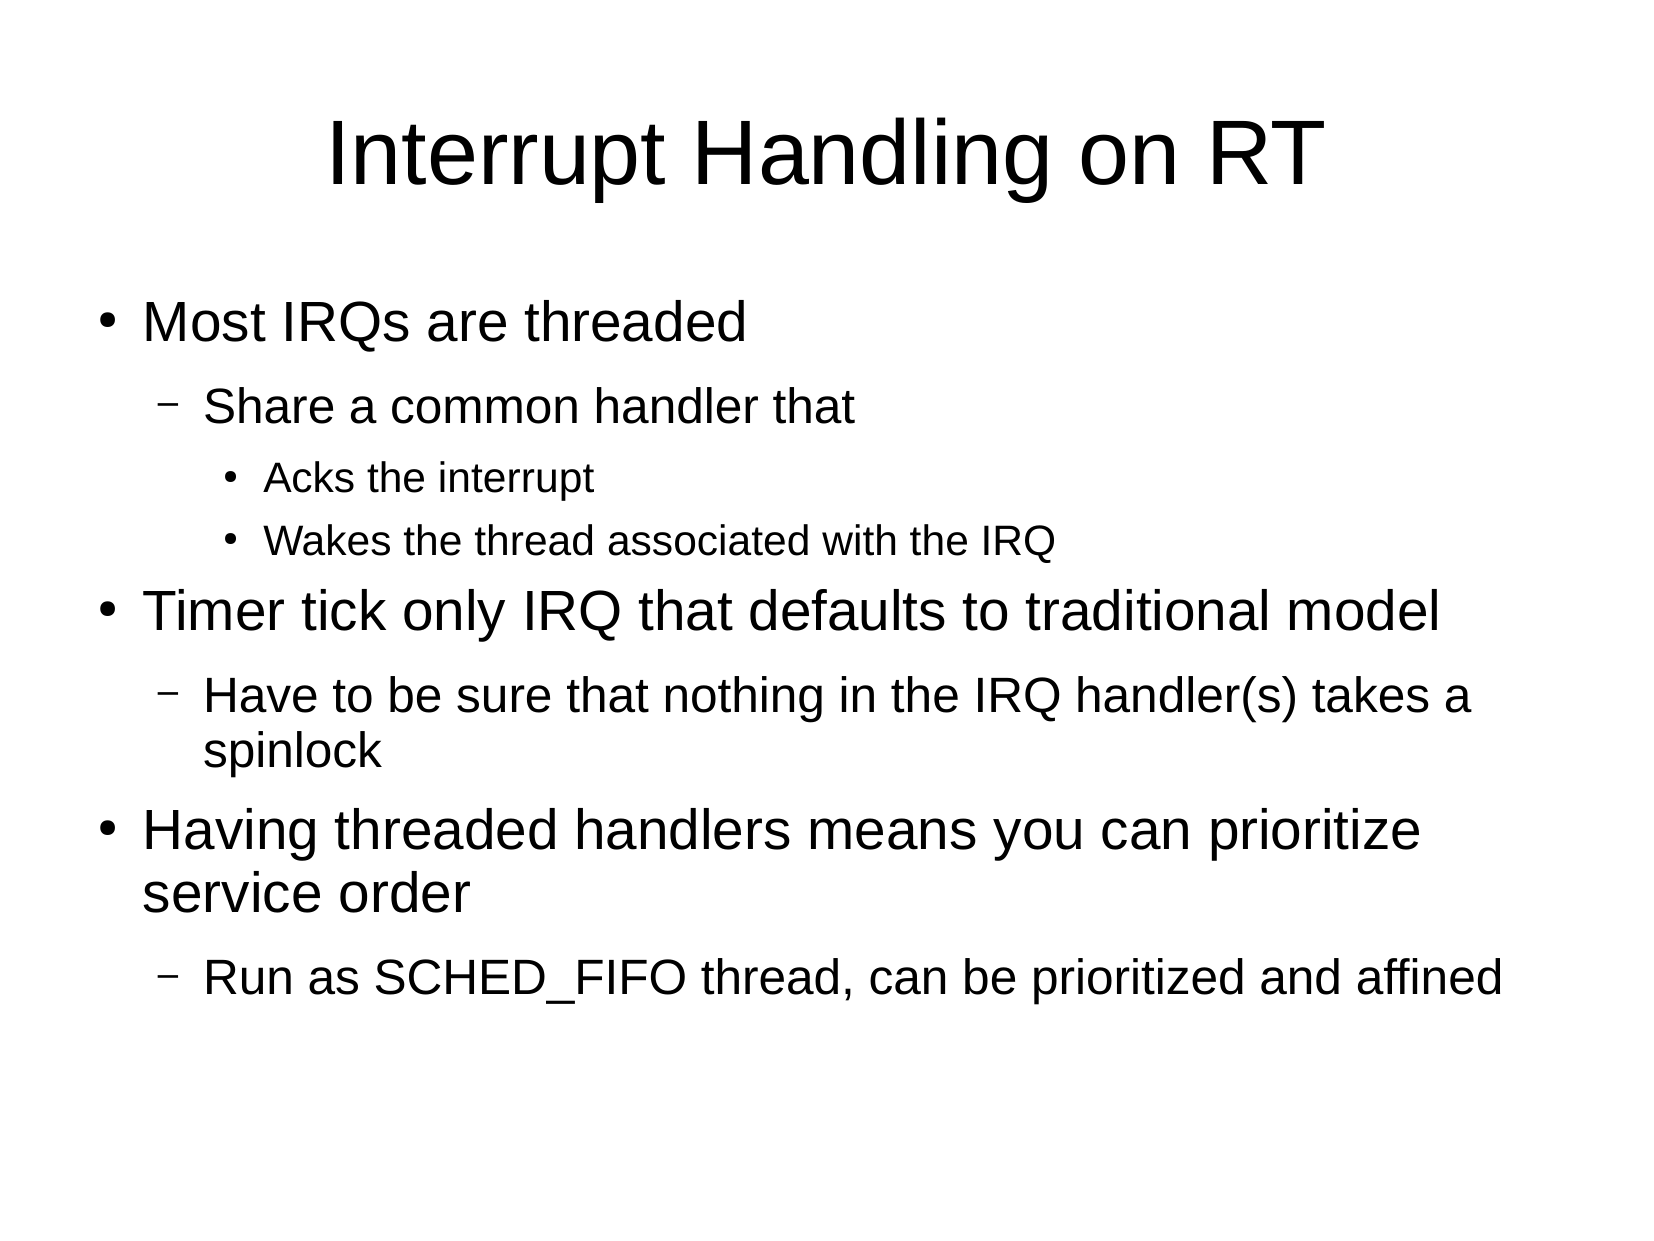

# Interrupt Handling on RT
Most IRQs are threaded
Share a common handler that
Acks the interrupt
Wakes the thread associated with the IRQ
Timer tick only IRQ that defaults to traditional model
Have to be sure that nothing in the IRQ handler(s) takes a spinlock
Having threaded handlers means you can prioritize service order
Run as SCHED_FIFO thread, can be prioritized and affined